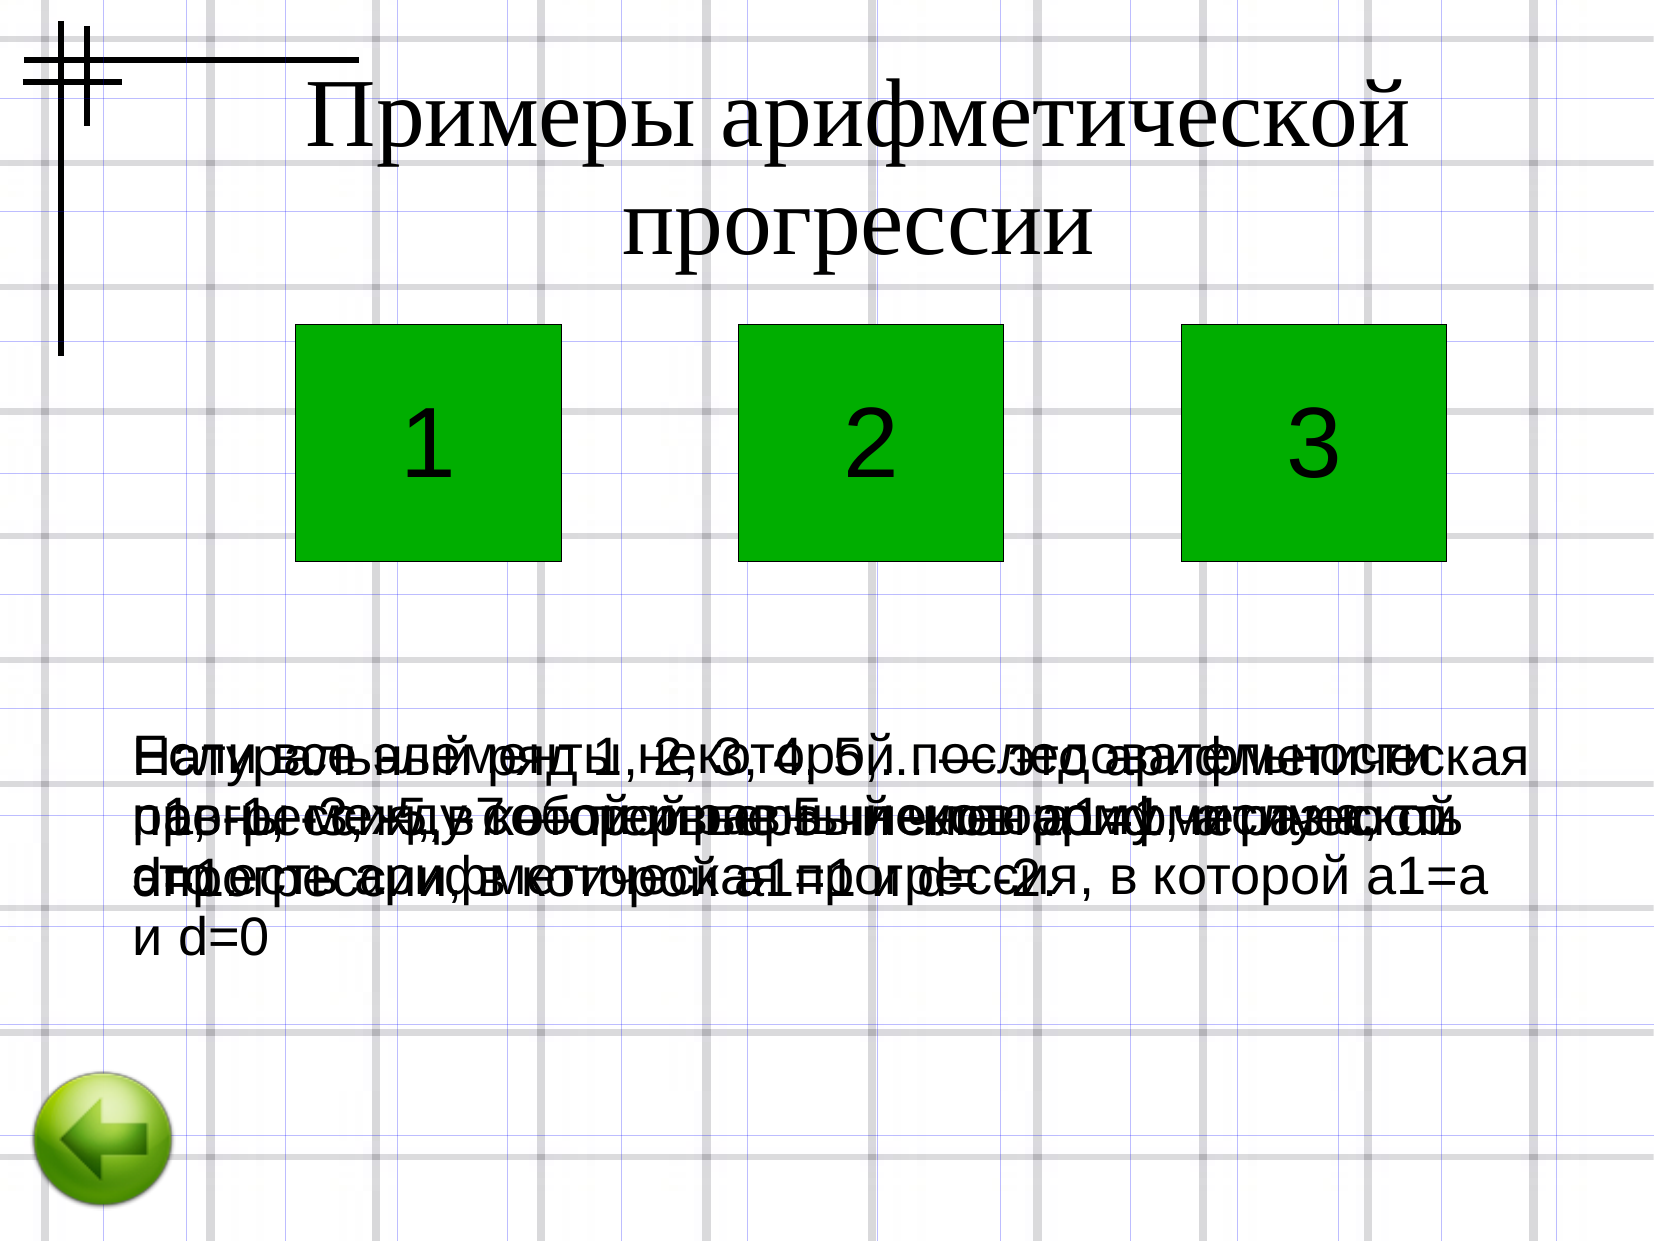

# Примеры арифметической прогрессии
1
2
3
Если все элементы некоторой последовательности равны между собой и равны некоторому числу a, то это есть арифметическая прогрессия, в которой a1=a и d=0
Натуральный ряд 1, 2, 3, 4, 5,... — это арифметическая прогрессия, в которой первый член a1=1, а разность d=1.
1, -1, -3, -5, -7 — первые 5 членов арифметической прогрессии, в которой a1=1 и d= -2.